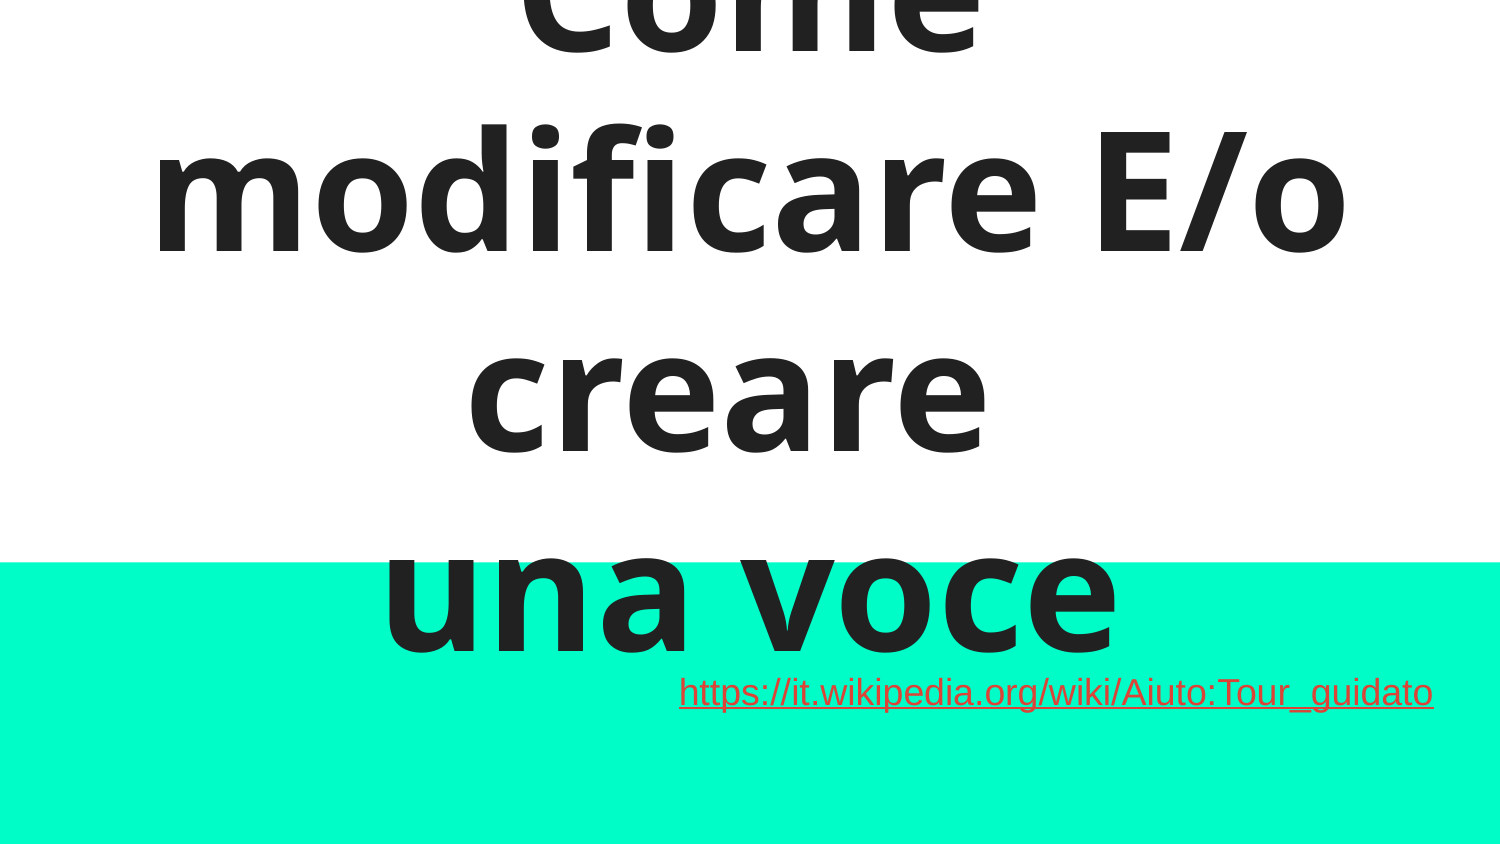

# Come modificare E/o creare una voce
https://it.wikipedia.org/wiki/Aiuto:Tour_guidato